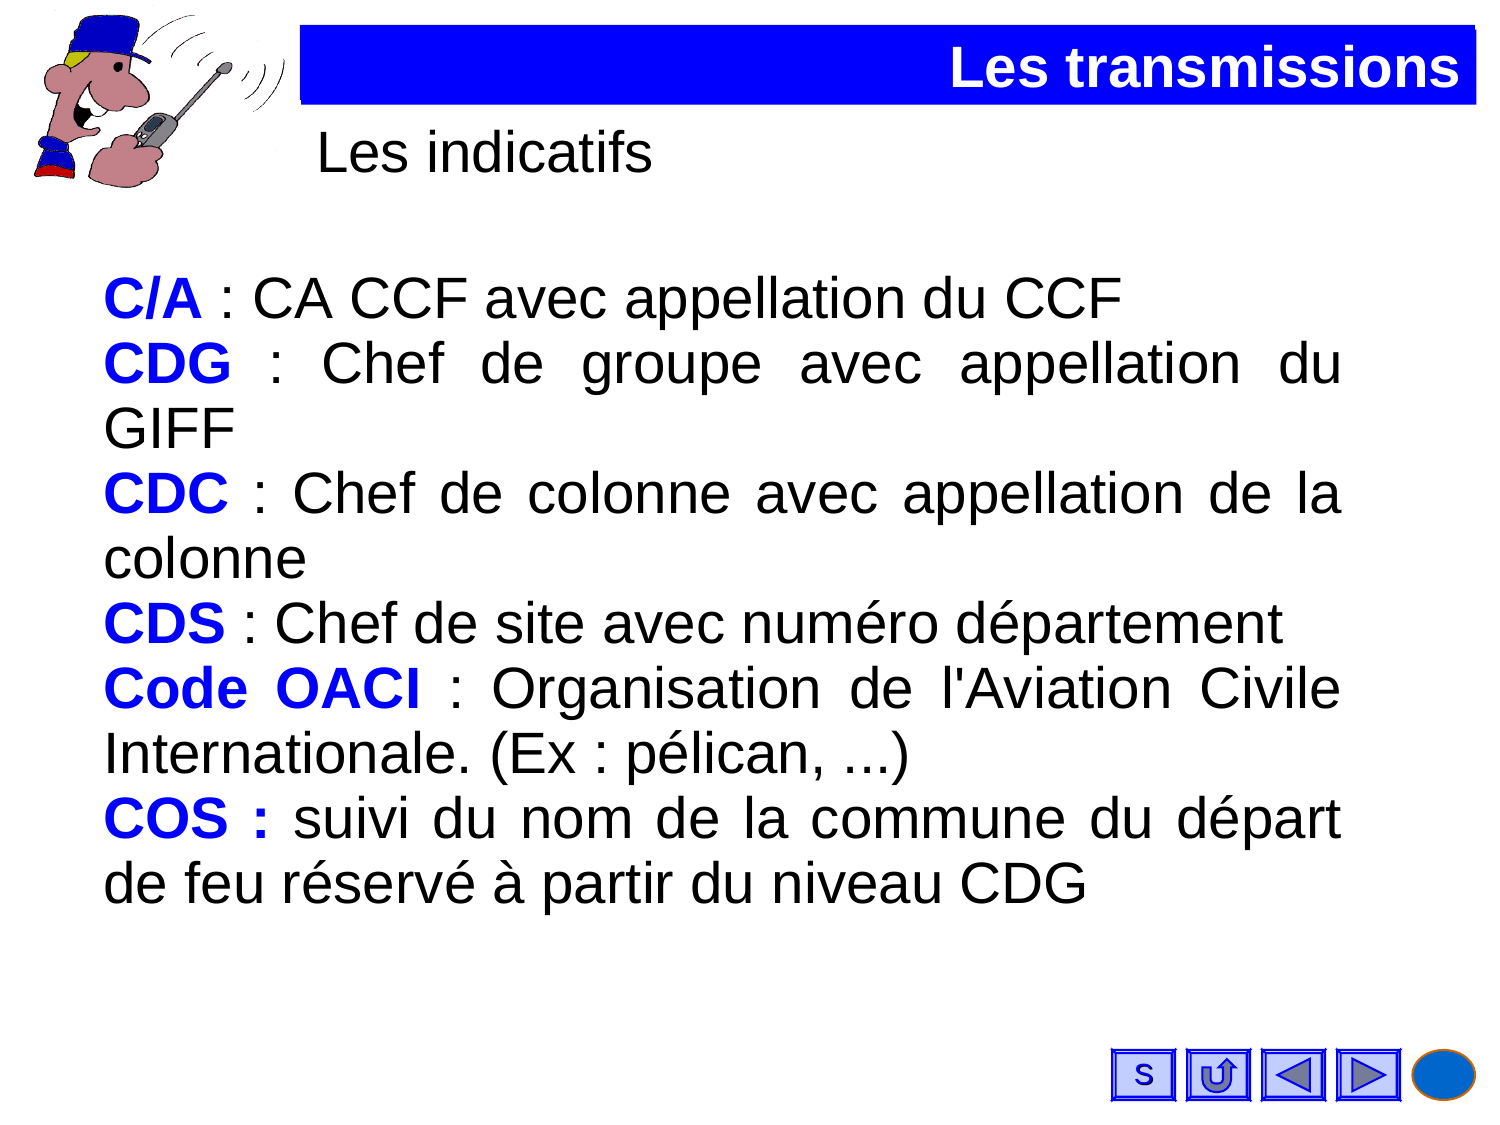

Les transmissions
Les indicatifs
C/A : CA CCF avec appellation du CCF
CDG : Chef de groupe avec appellation du GIFF
CDC : Chef de colonne avec appellation de la colonne
CDS : Chef de site avec numéro département
Code OACI : Organisation de l'Aviation Civile Internationale. (Ex : pélican, ...)
COS : suivi du nom de la commune du départ de feu réservé à partir du niveau CDG